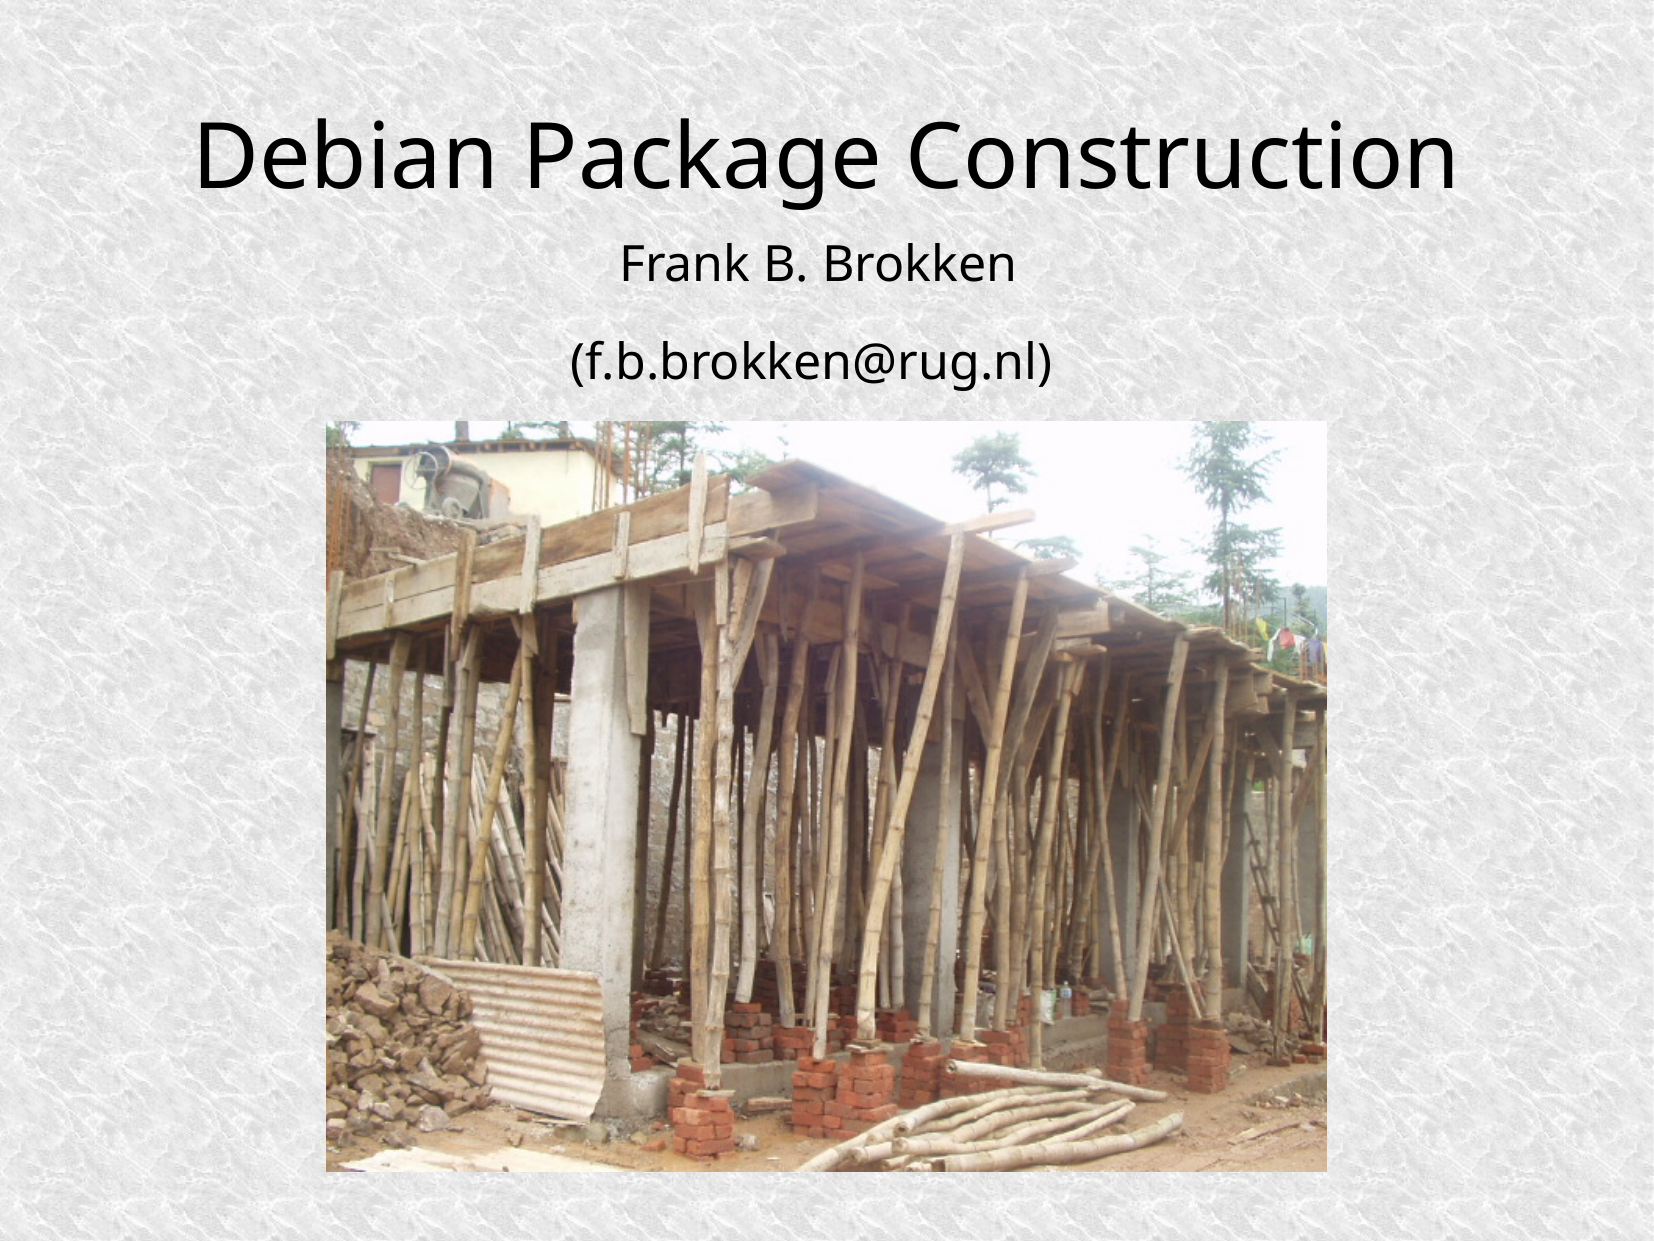

# Debian Package Construction
 Frank B. Brokken
(f.b.brokken@rug.nl)